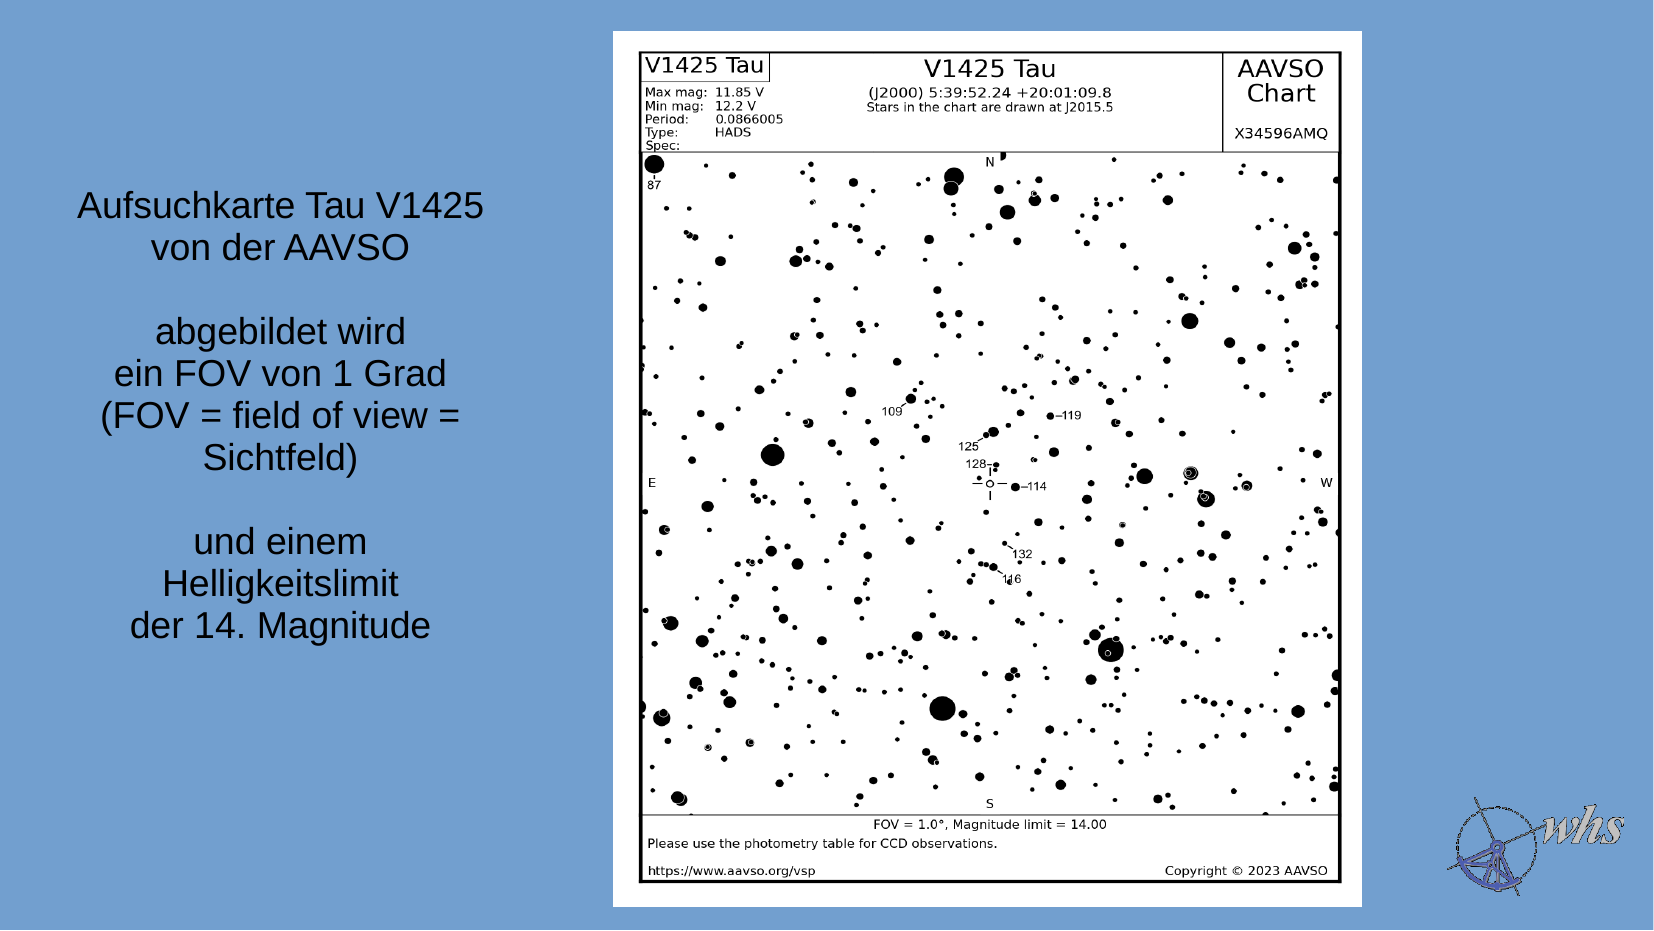

Aufsuchkarte Tau V1425
von der AAVSO
abgebildet wird
ein FOV von 1 Grad
(FOV = field of view =
Sichtfeld)
und einem
Helligkeitslimit
der 14. Magnitude